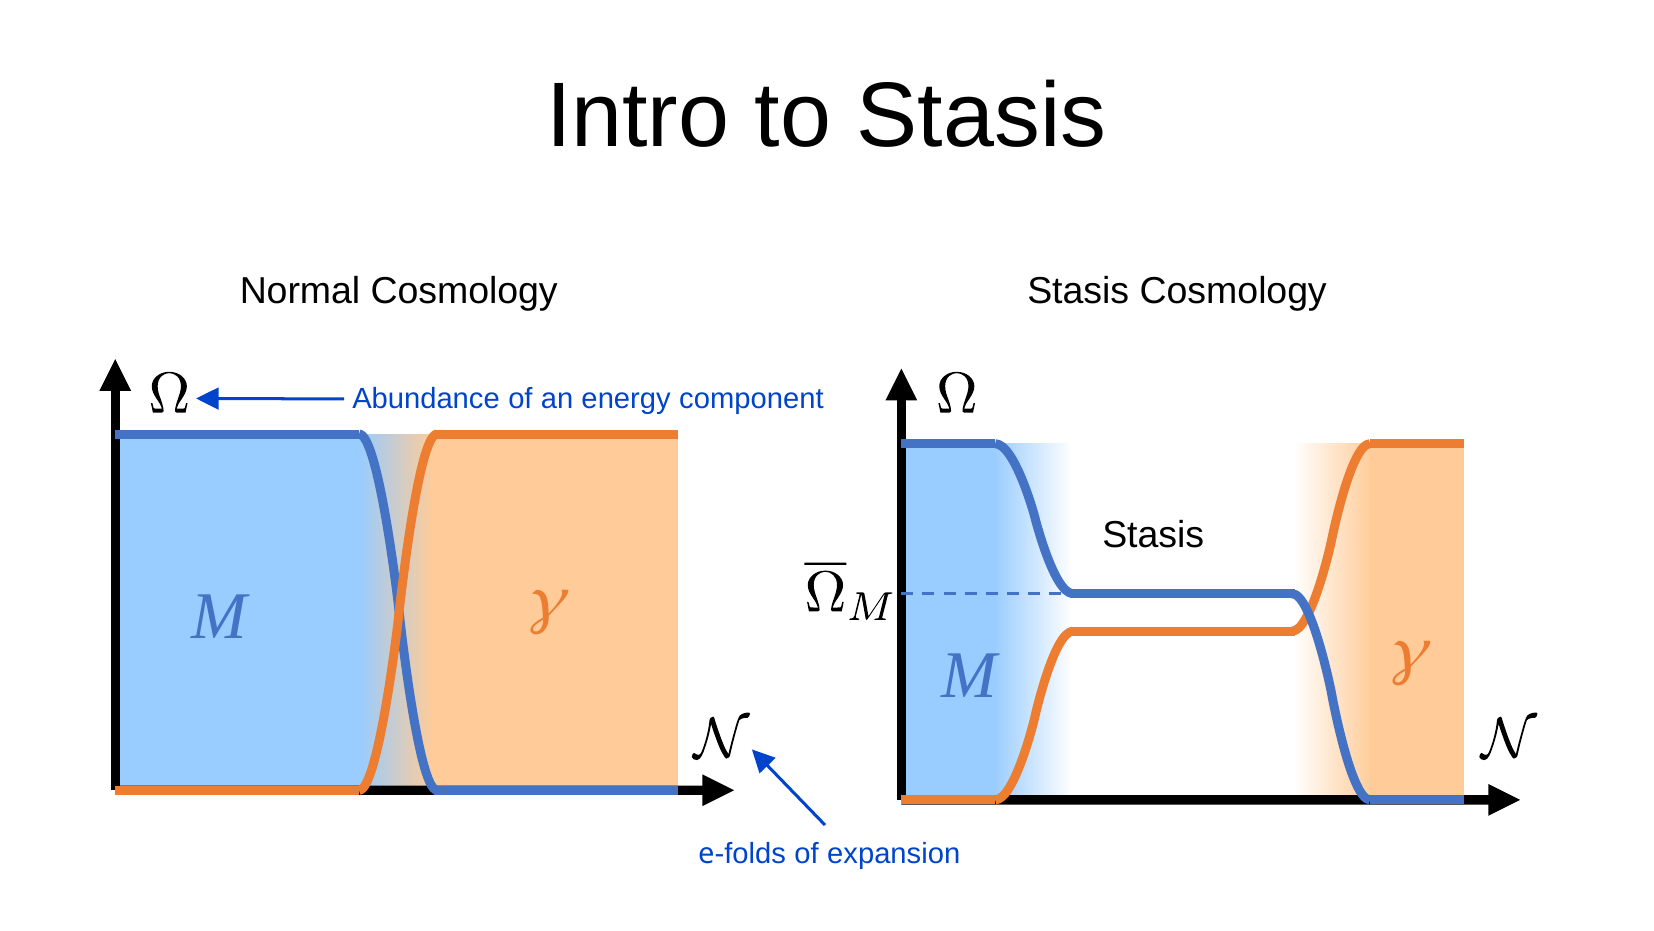

# Intro to Stasis
Normal Cosmology
Stasis Cosmology
Stasis
Abundance of an energy component
 e-folds of expansion